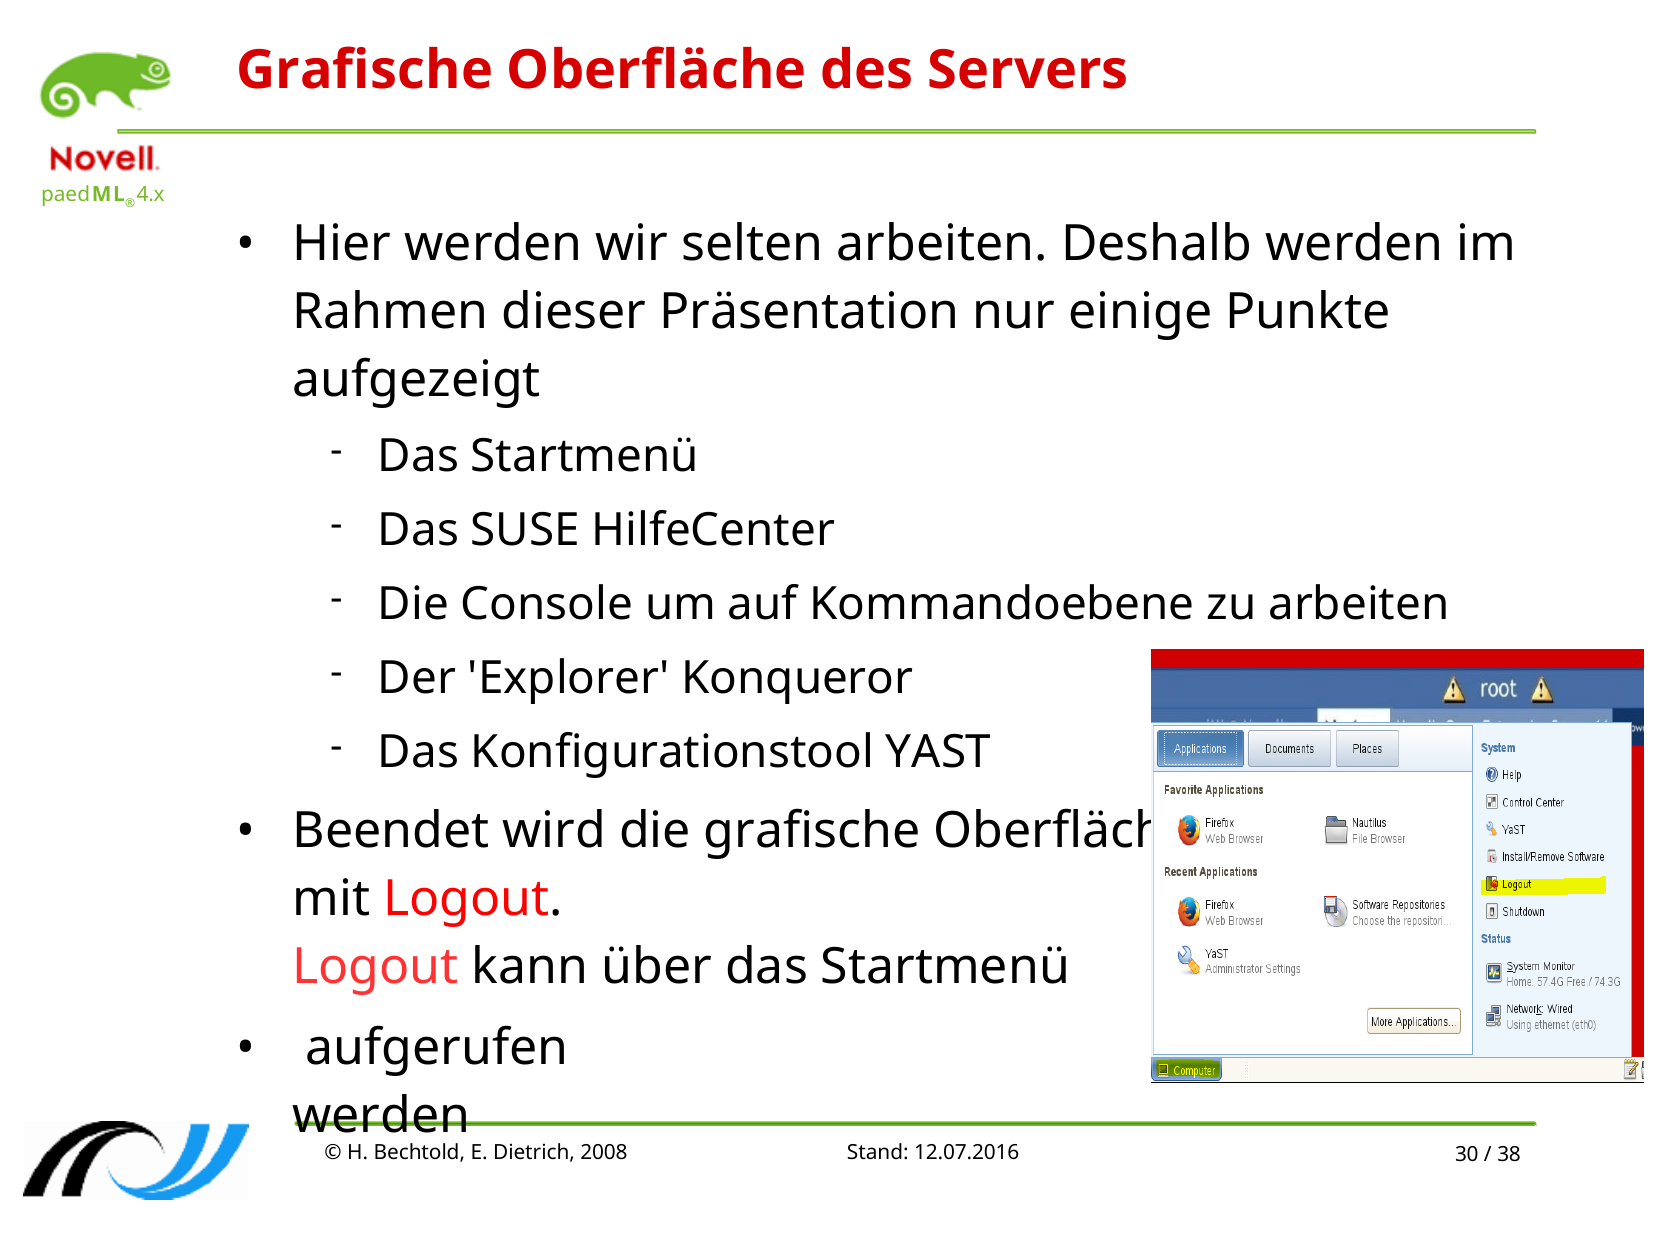

# Grafische Oberfläche des Servers
Hier werden wir selten arbeiten. Deshalb werden im Rahmen dieser Präsentation nur einige Punkte aufgezeigt
Das Startmenü
Das SUSE HilfeCenter
Die Console um auf Kommandoebene zu arbeiten
Der 'Explorer' Konqueror
Das Konfigurationstool YAST
Beendet wird die grafische Oberfläche
mit Logout.
Logout kann über das Startmenü
 aufgerufen
werden
© H. Bechtold, E. Dietrich, 2008
12.07.2016
30